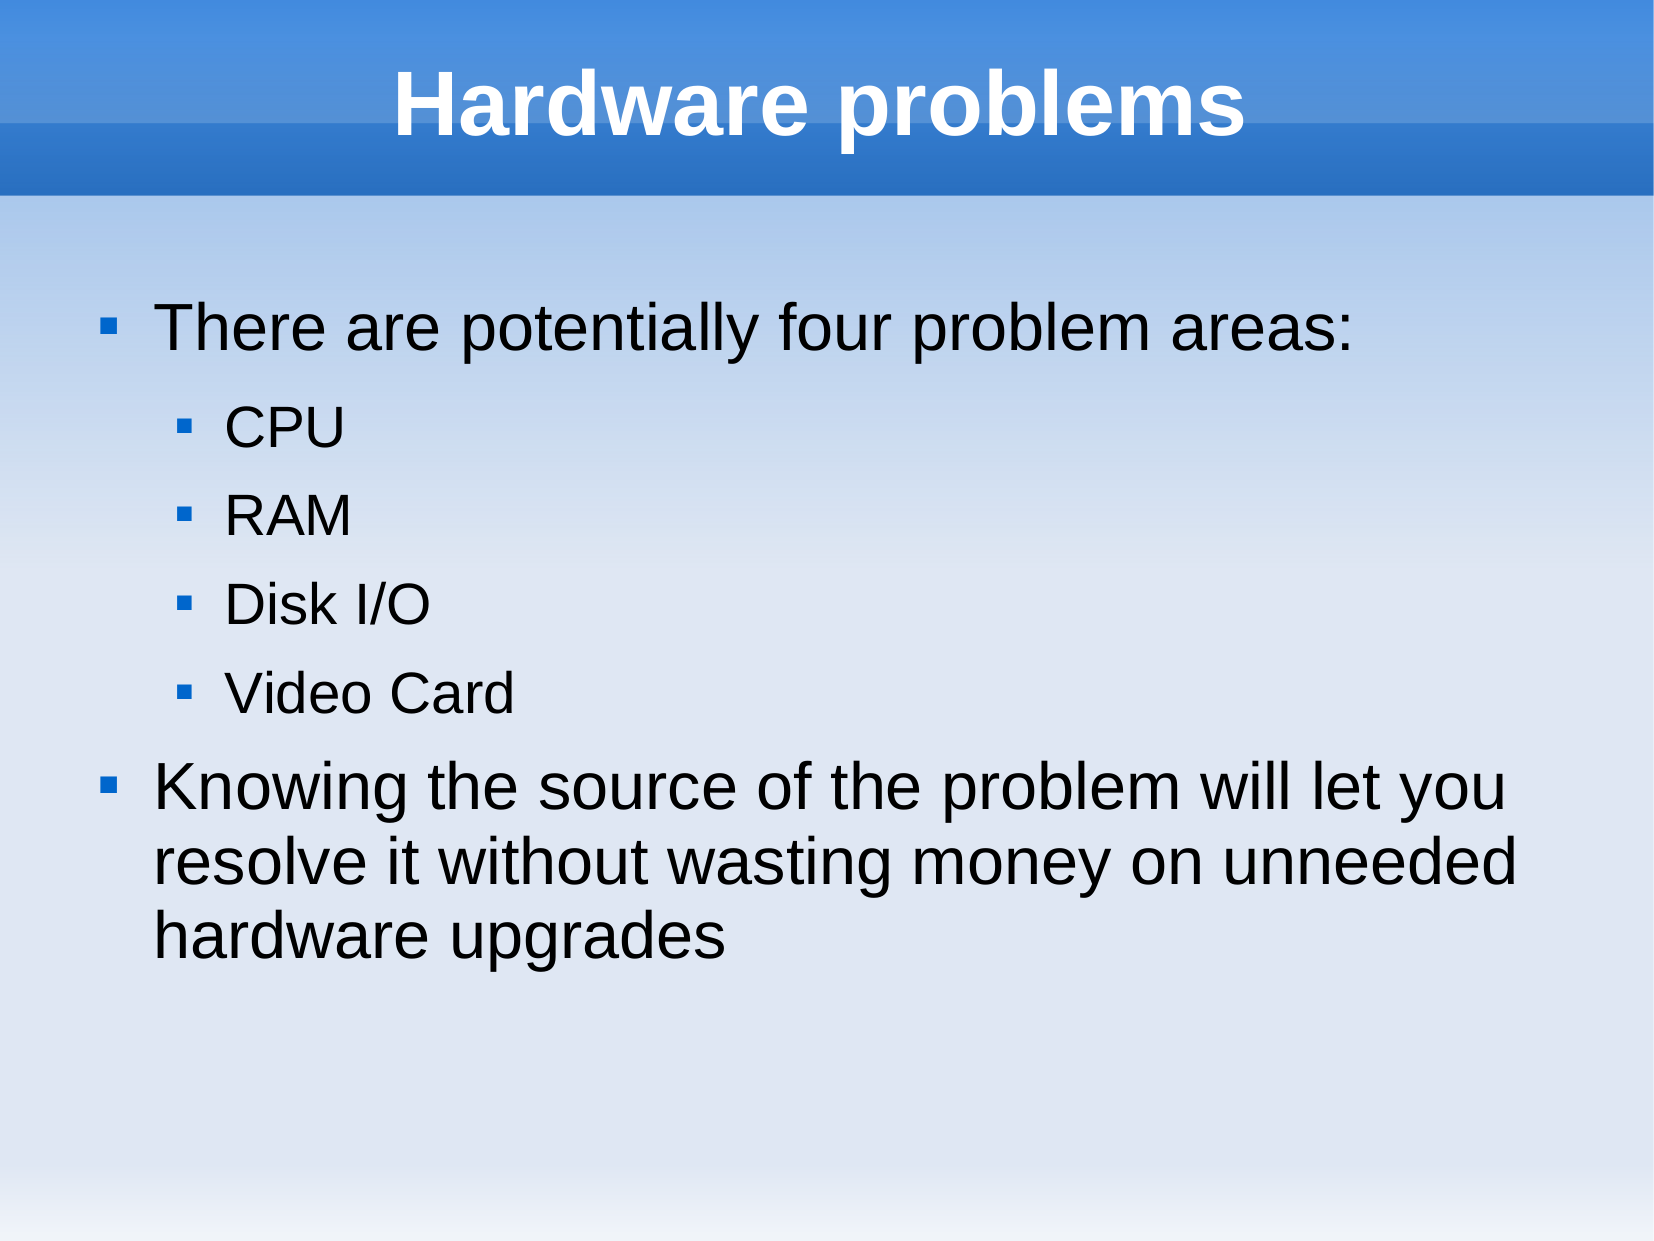

# Hardware problems
There are potentially four problem areas:
CPU
RAM
Disk I/O
Video Card
Knowing the source of the problem will let you resolve it without wasting money on unneeded hardware upgrades